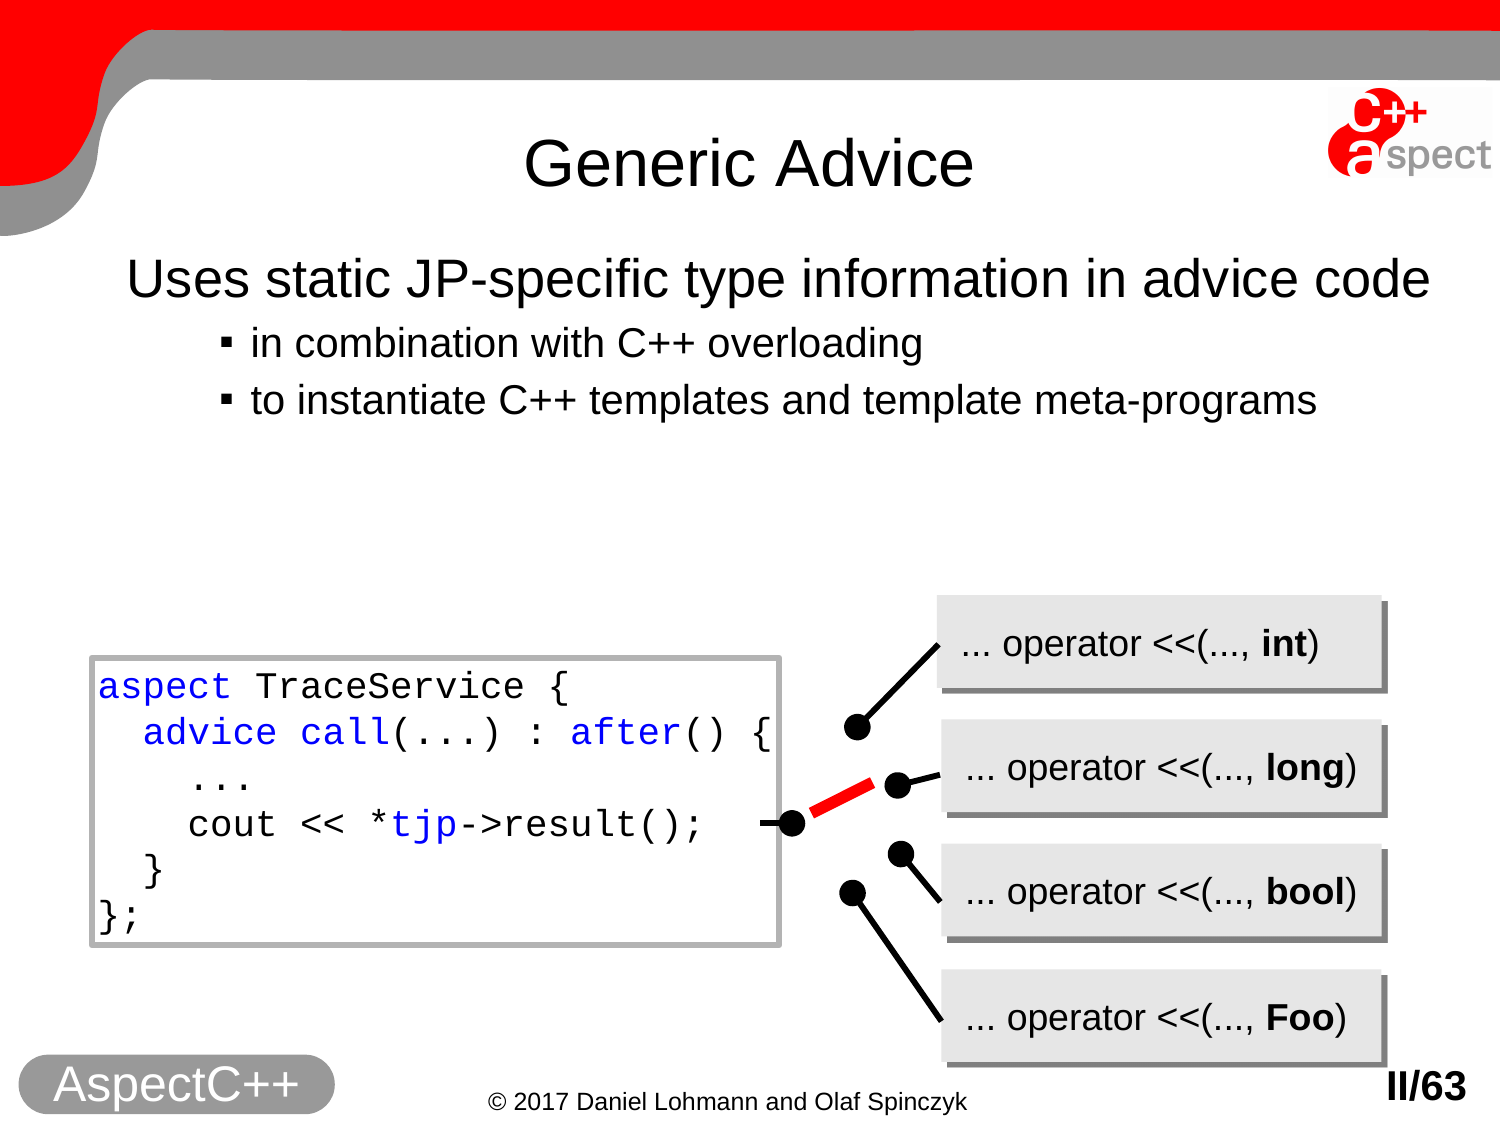

# Generic Advice
Uses static JP-specific type information in advice code
in combination with C++ overloading
to instantiate C++ templates and template meta-programs
... operator <<(..., int)
aspect TraceService {
 advice call(...) : after() {
 ...
 cout << *tjp->result();
 }
};
... operator <<(..., long)
... operator <<(..., bool)
... operator <<(..., Foo)